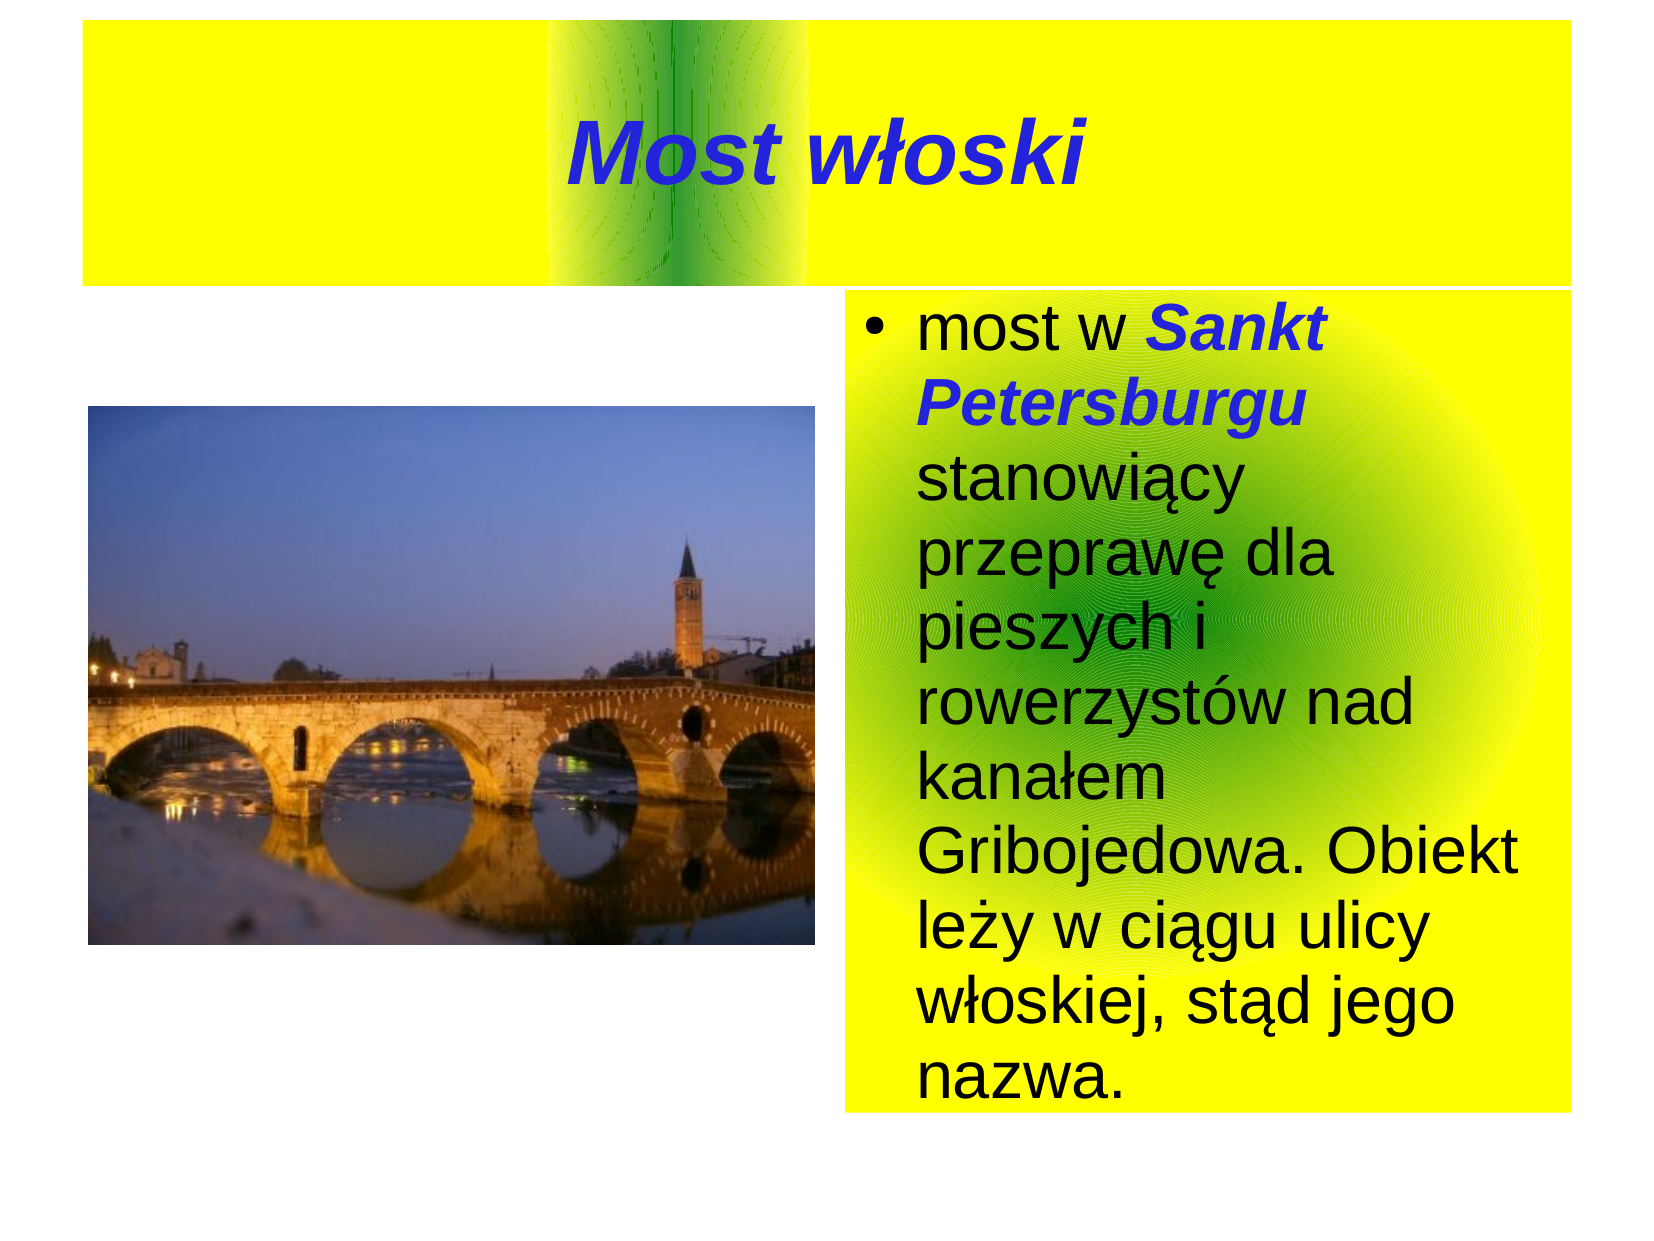

# Most włoski
most w Sankt Petersburgu stanowiący przeprawę dla pieszych i rowerzystów nad kanałem Gribojedowa. Obiekt leży w ciągu ulicy włoskiej, stąd jego nazwa.